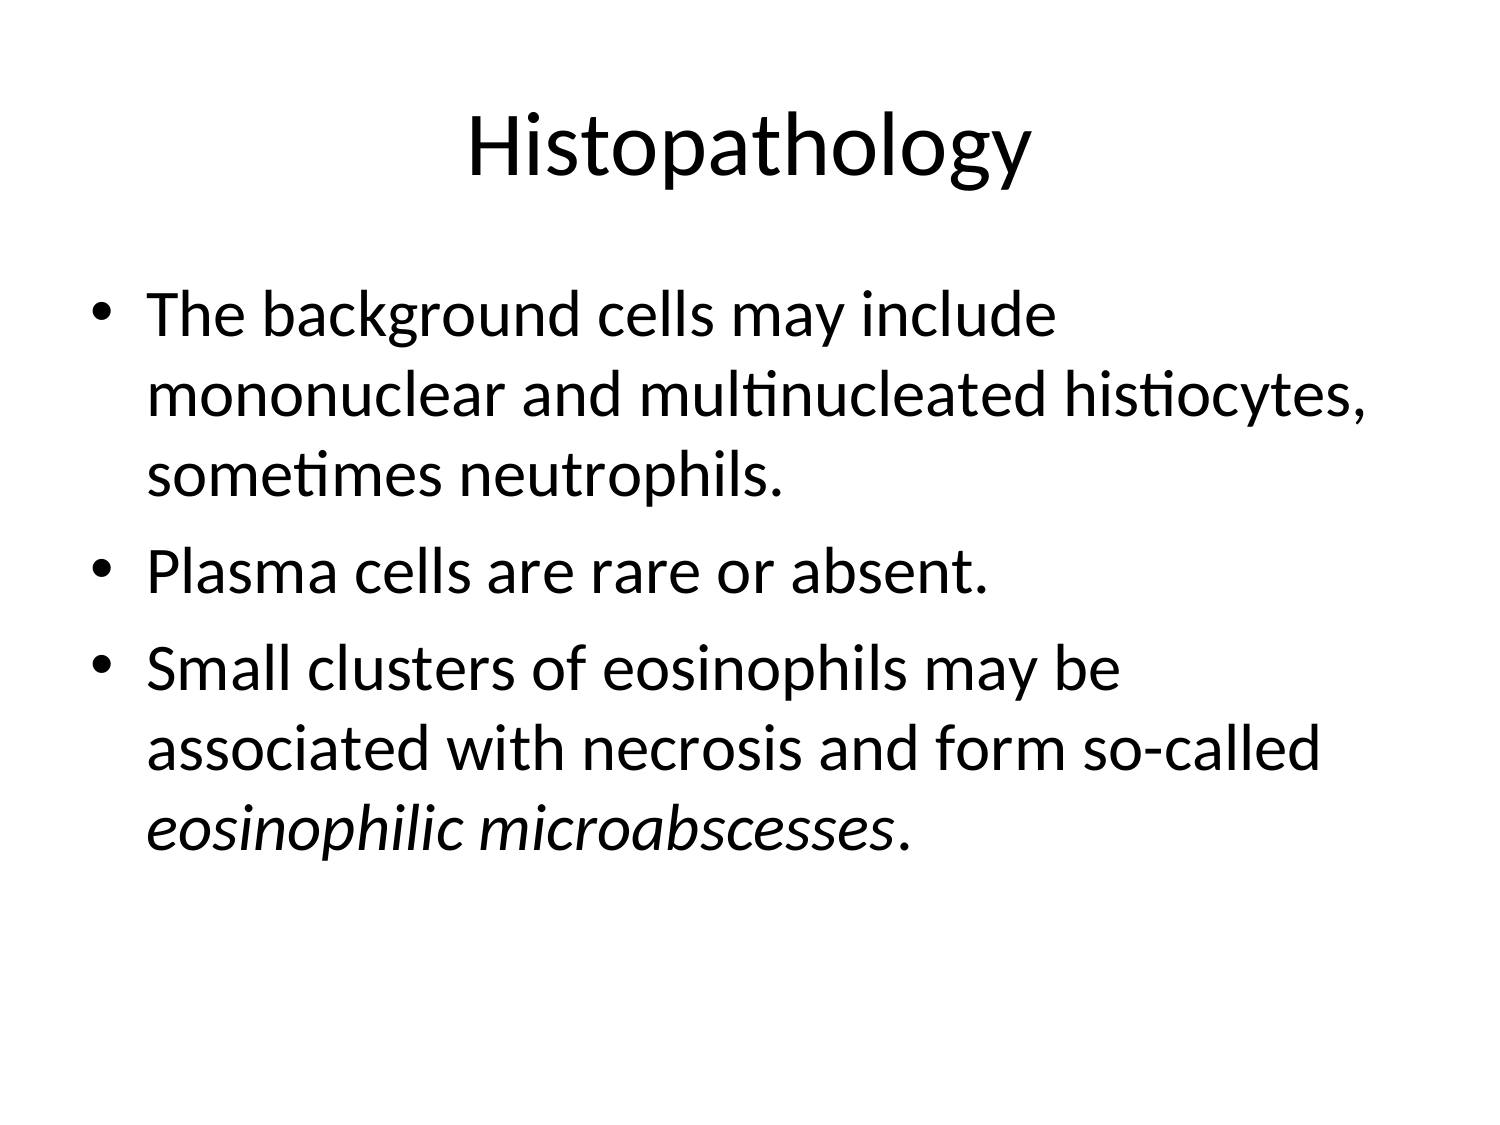

# Histopathology
The background cells may include mononuclear and multinucleated histiocytes, sometimes neutrophils.
Plasma cells are rare or absent.
Small clusters of eosinophils may be associated with necrosis and form so-called eosinophilic microabscesses.